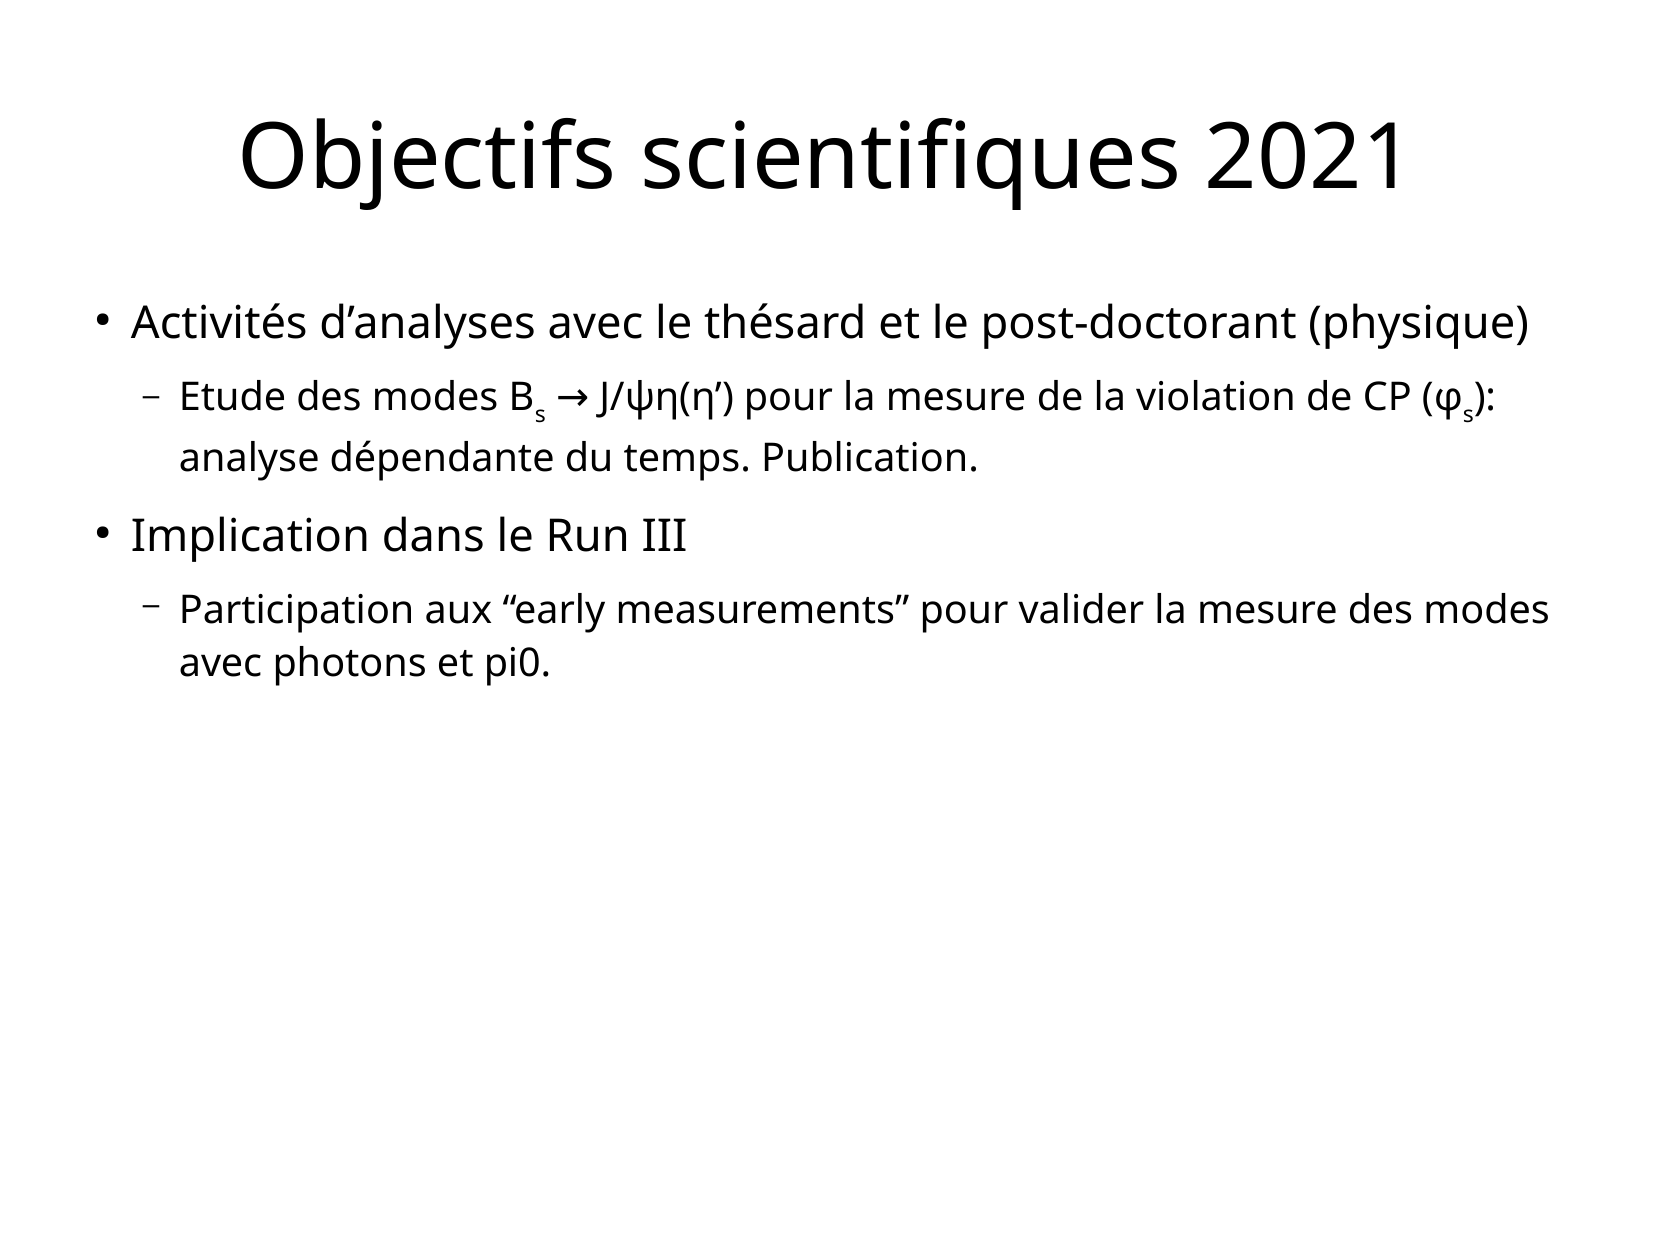

# Objectifs scientifiques 2021
Activités d’analyses avec le thésard et le post-doctorant (physique)
Etude des modes Bs → J/ψη(η’) pour la mesure de la violation de CP (φs): analyse dépendante du temps. Publication.
Implication dans le Run III
Participation aux “early measurements” pour valider la mesure des modes avec photons et pi0.